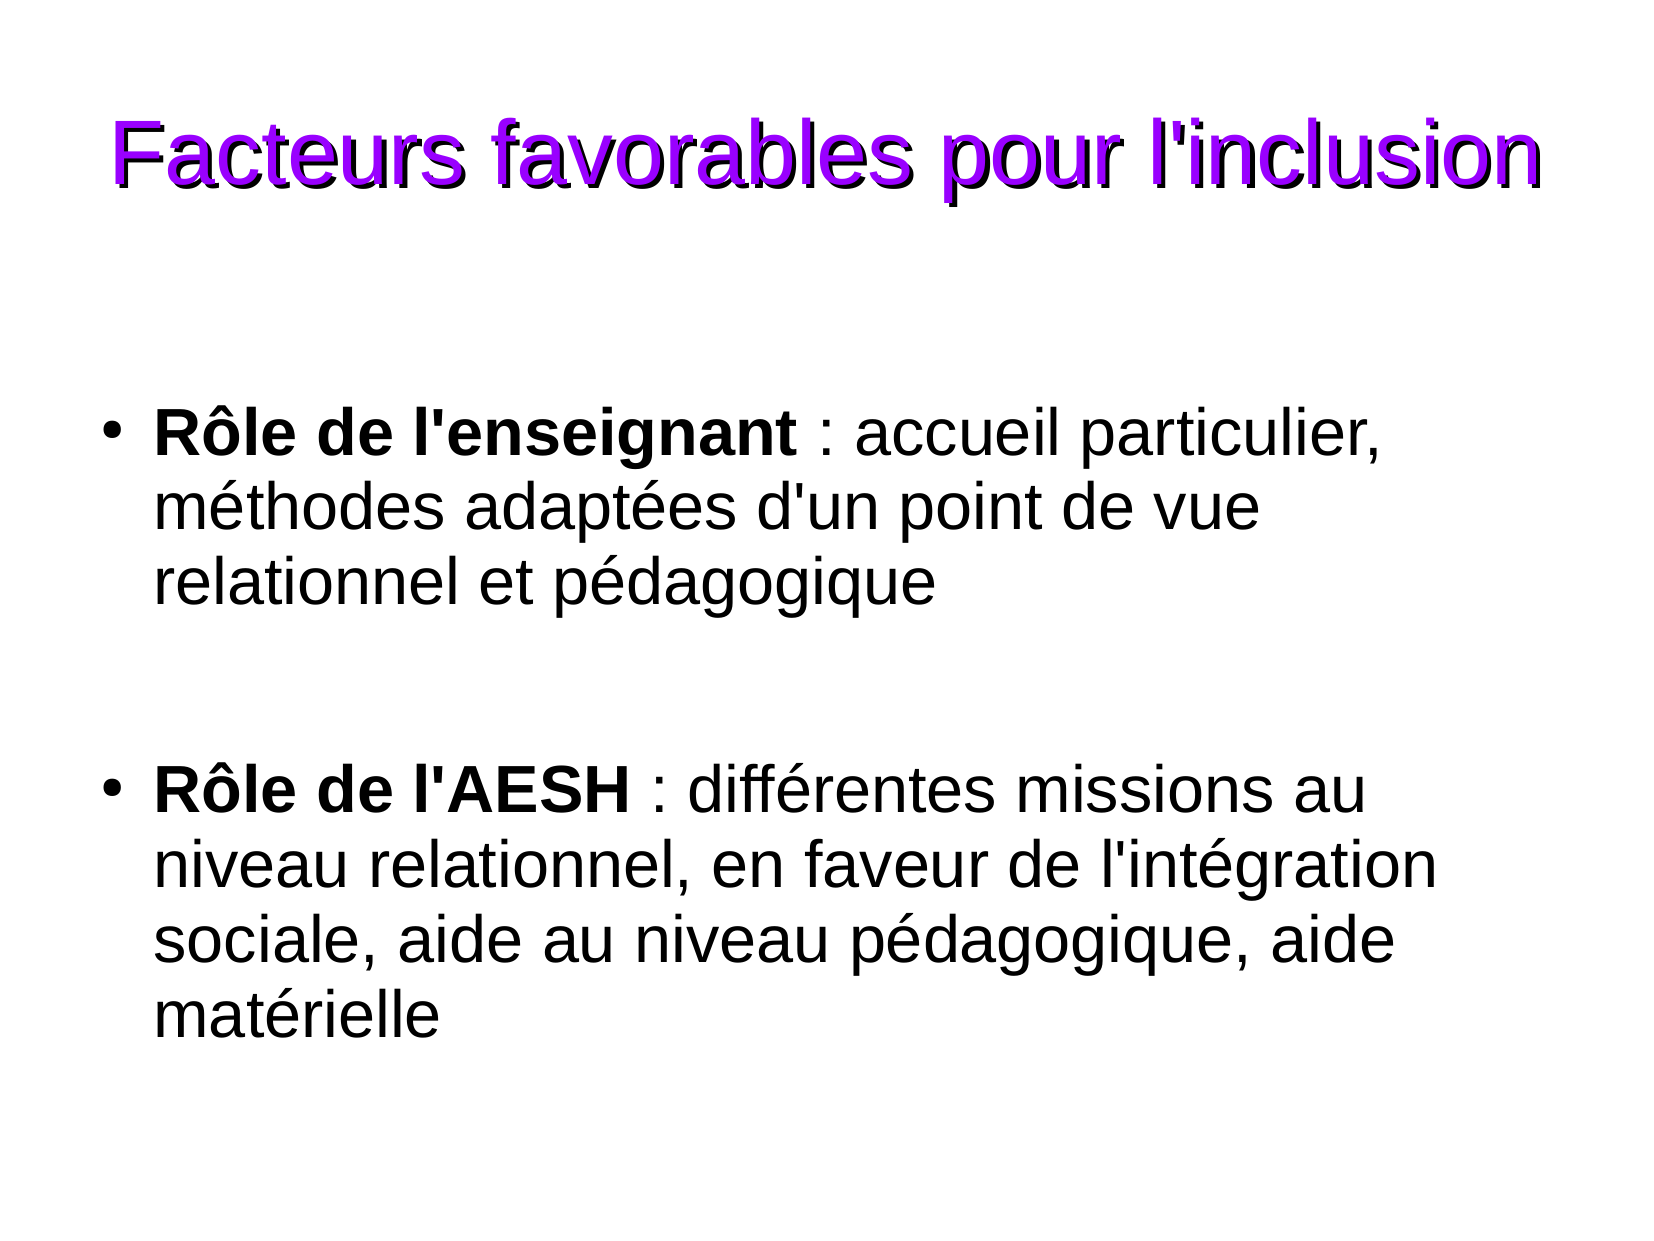

# Facteurs favorables pour l'inclusion
Rôle de l'enseignant : accueil particulier, méthodes adaptées d'un point de vue relationnel et pédagogique
Rôle de l'AESH : différentes missions au niveau relationnel, en faveur de l'intégration sociale, aide au niveau pédagogique, aide matérielle